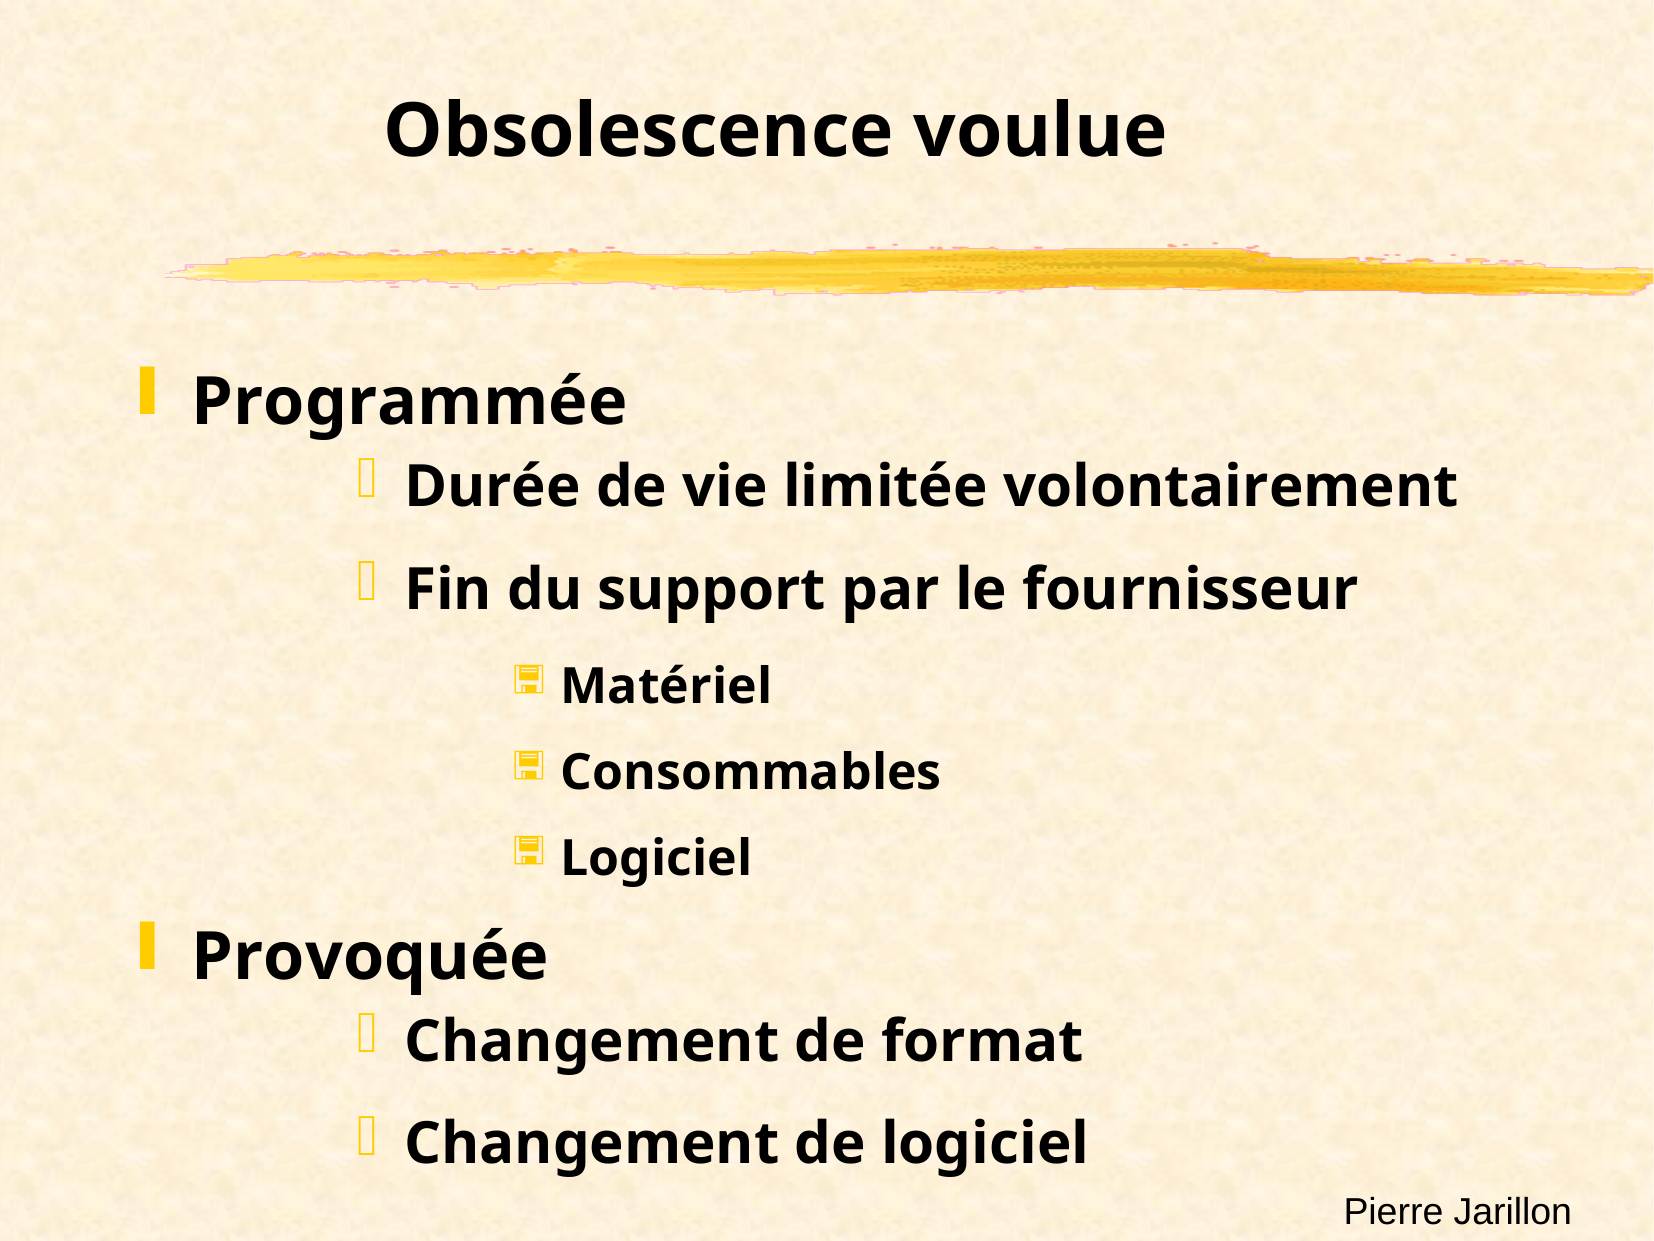

# Obsolescence voulue
Programmée
Durée de vie limitée volontairement
Fin du support par le fournisseur
 Matériel
 Consommables
 Logiciel
Provoquée
Changement de format
Changement de logiciel